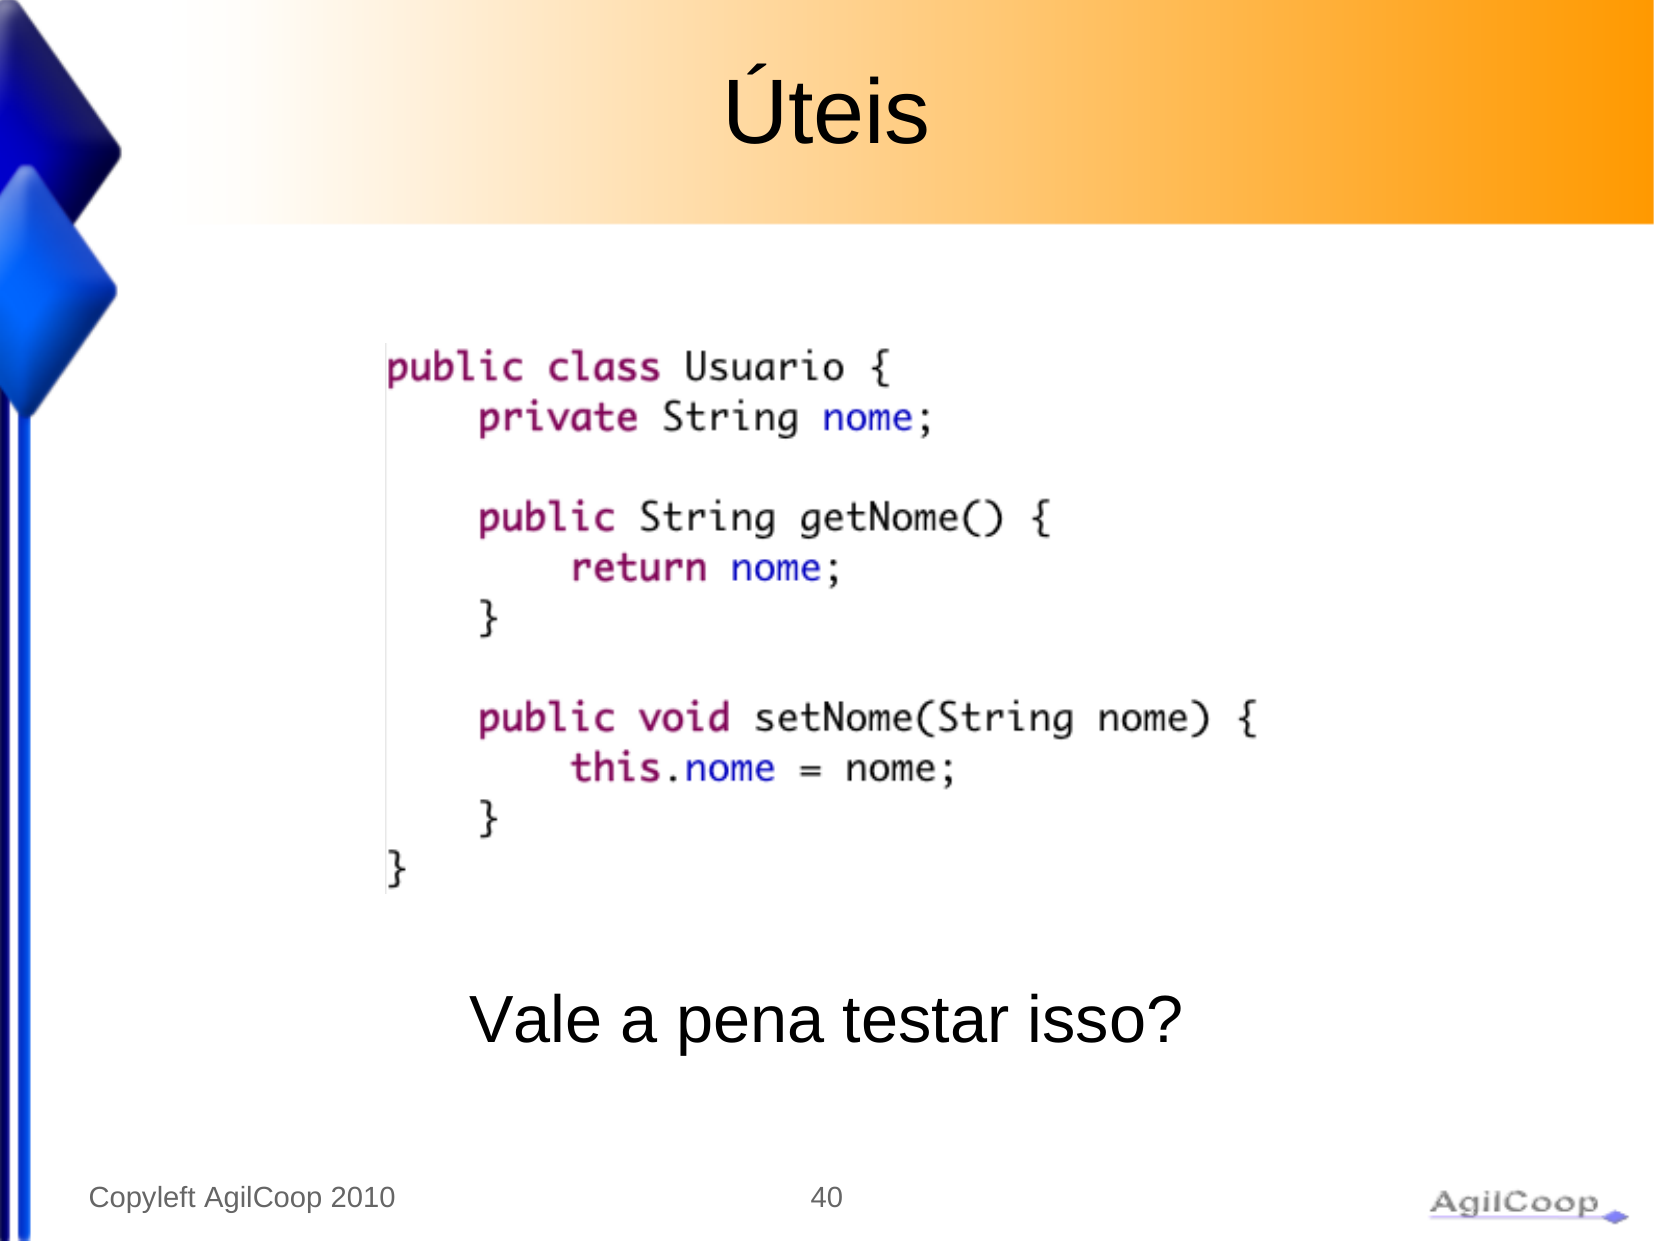

# Úteis
Vale a pena testar isso?
40
Copyleft AgilCoop 2010